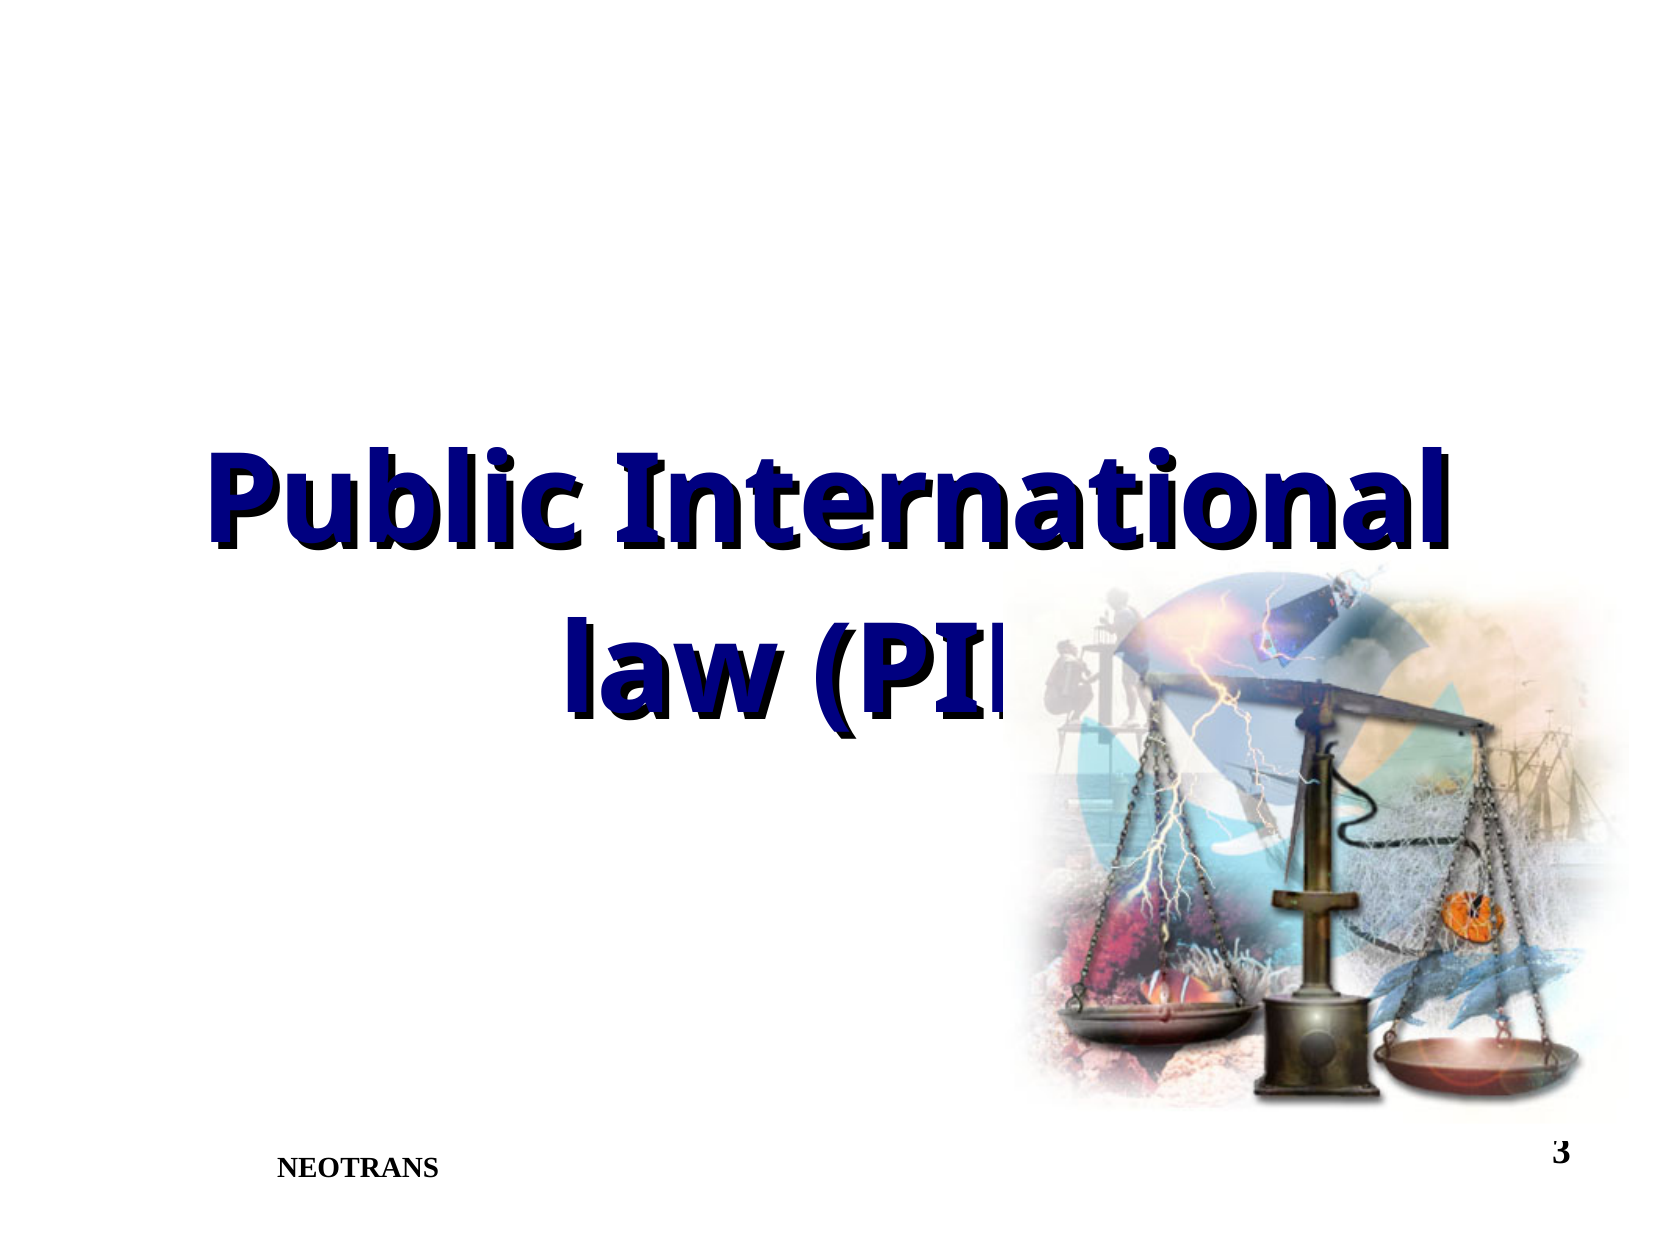

# Public International law (PIL)
3
NEOTRANS